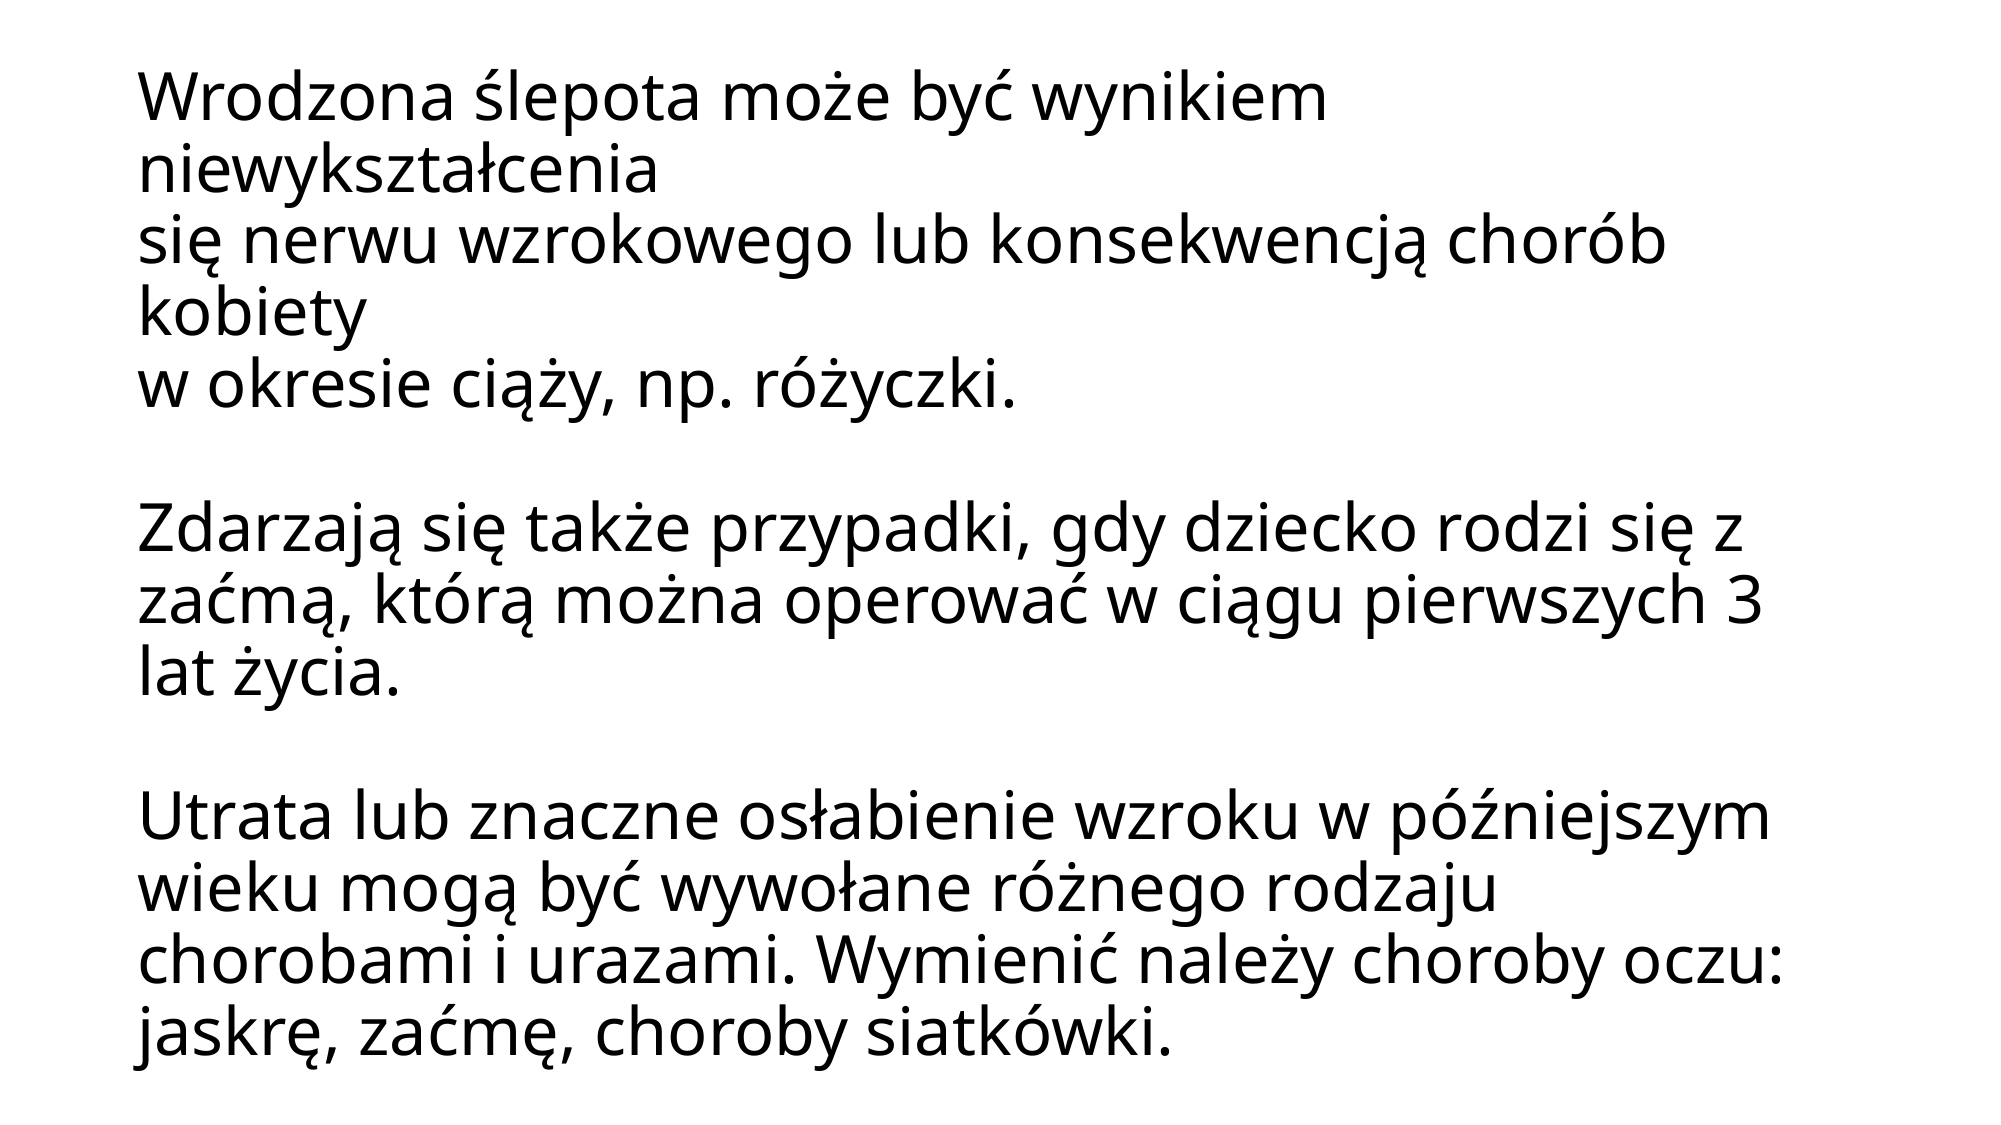

# Wrodzona ślepota może być wynikiem niewykształcenia się nerwu wzrokowego lub konsekwencją chorób kobiety w okresie ciąży, np. różyczki. Zdarzają się także przypadki, gdy dziecko rodzi się z zaćmą, którą można operować w ciągu pierwszych 3 lat życia. Utrata lub znaczne osłabienie wzroku w późniejszym wieku mogą być wywołane różnego rodzaju chorobami i urazami. Wymienić należy choroby oczu: jaskrę, zaćmę, choroby siatkówki.